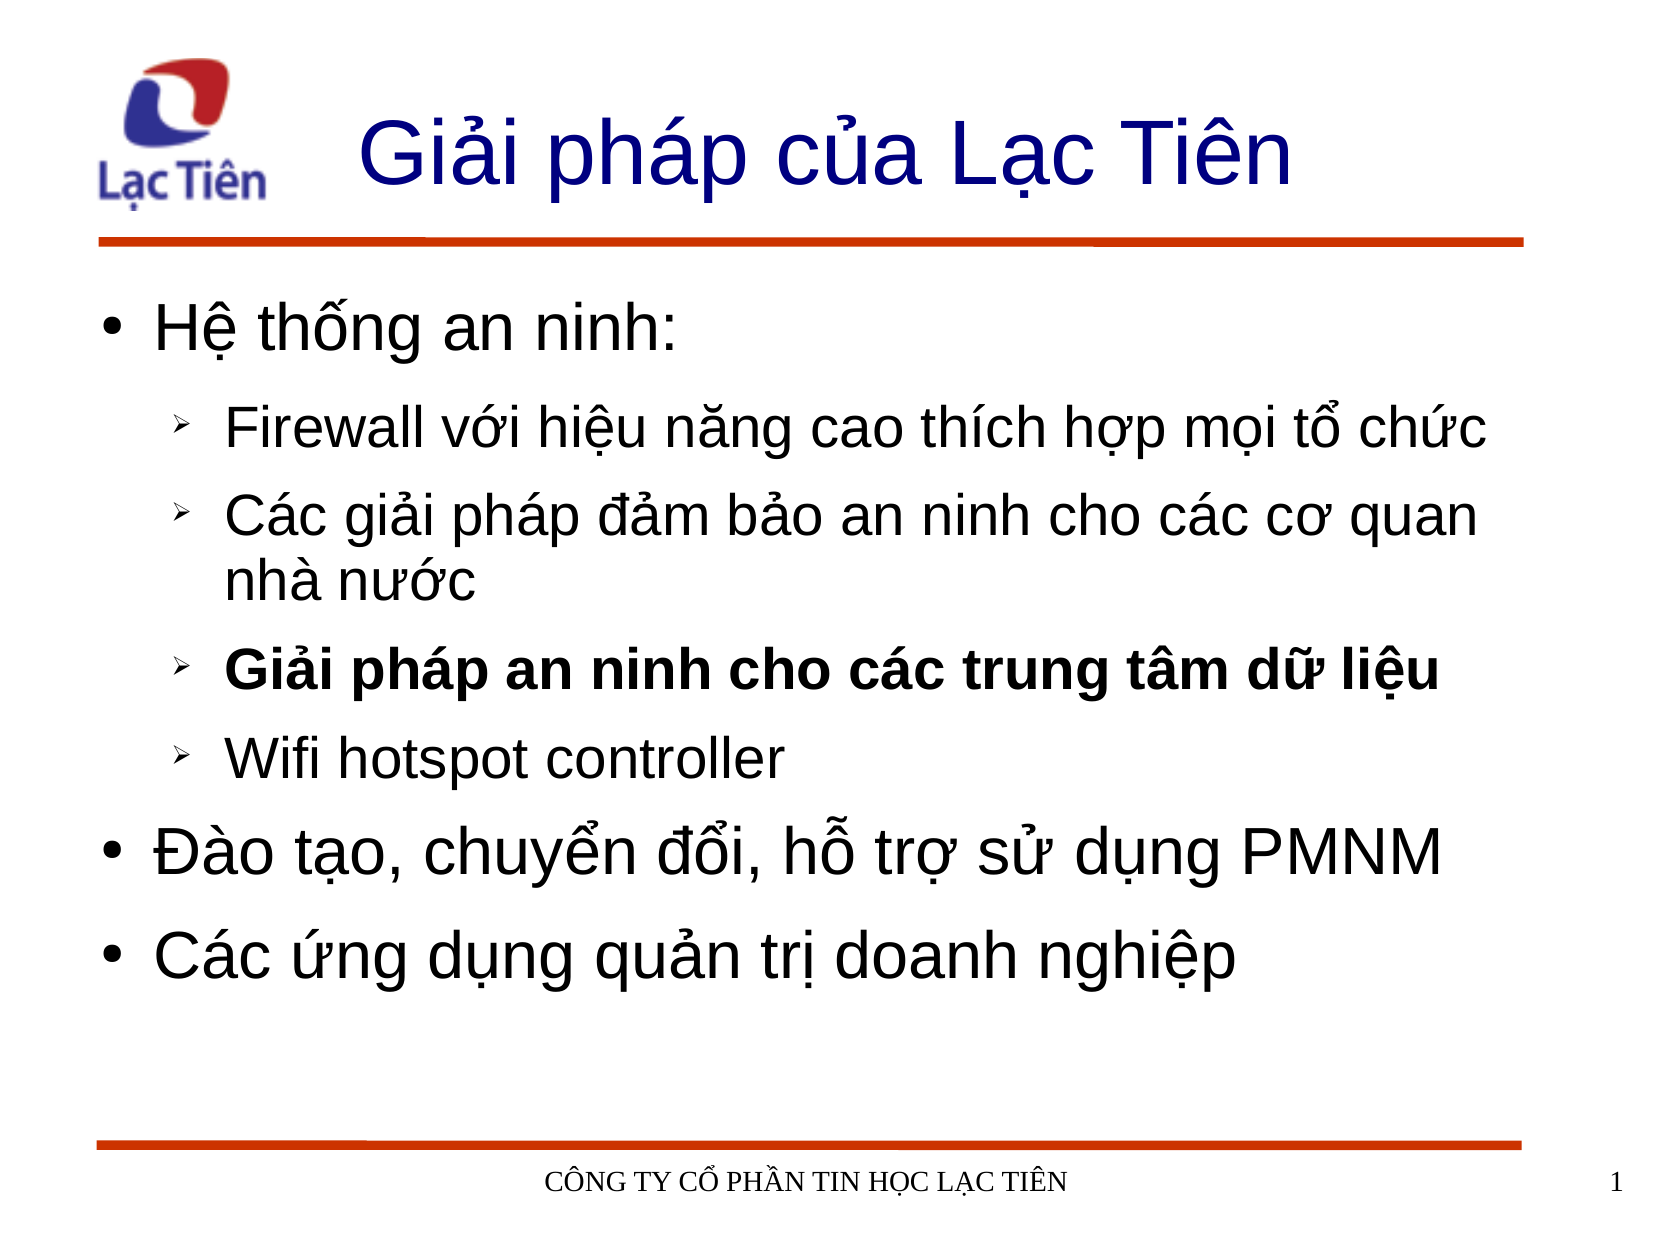

# Giải pháp của Lạc Tiên
Hệ thống an ninh:
Firewall với hiệu năng cao thích hợp mọi tổ chức
Các giải pháp đảm bảo an ninh cho các cơ quan nhà nước
Giải pháp an ninh cho các trung tâm dữ liệu
Wifi hotspot controller
Đào tạo, chuyển đổi, hỗ trợ sử dụng PMNM
Các ứng dụng quản trị doanh nghiệp
1